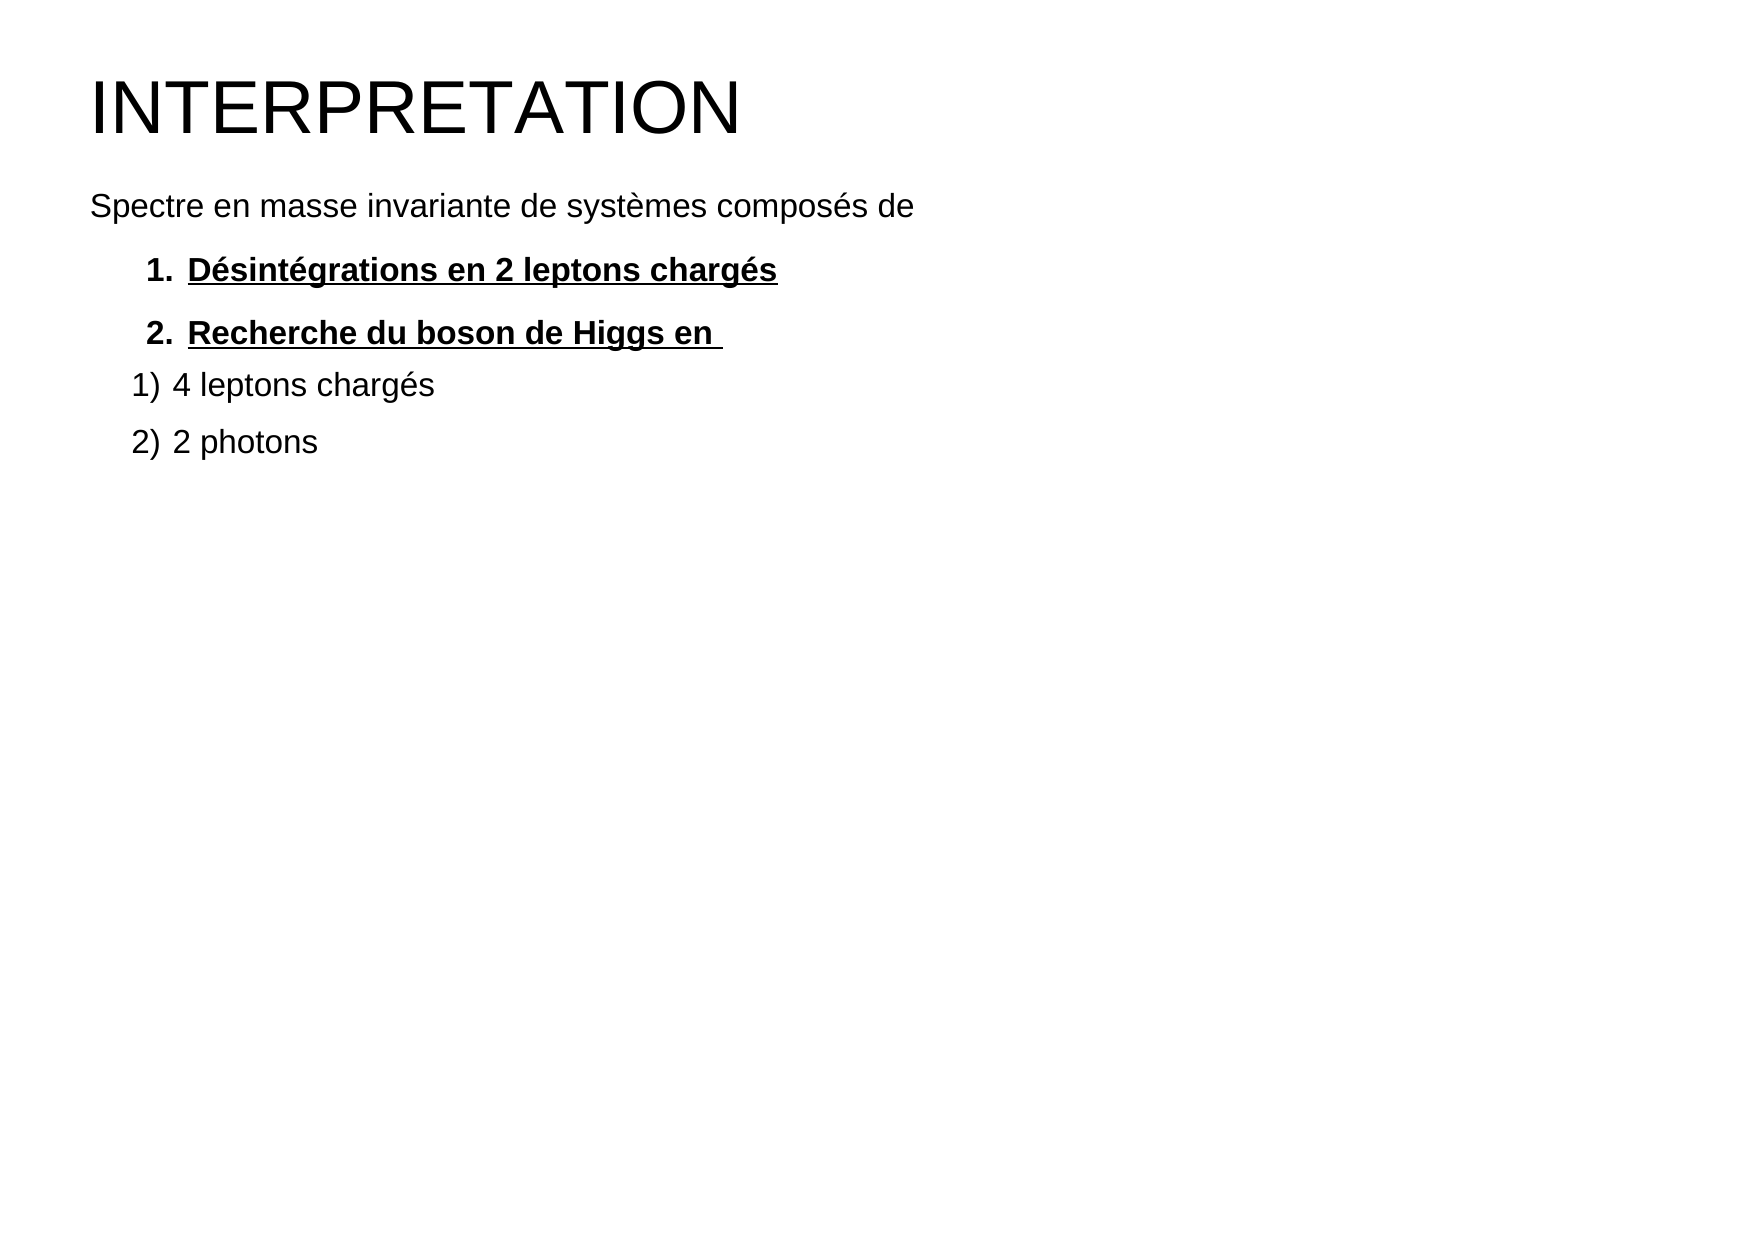

# INTERPRETATION
Spectre en masse invariante de systèmes composés de
Désintégrations en 2 leptons chargés
Recherche du boson de Higgs en
4 leptons chargés
2 photons